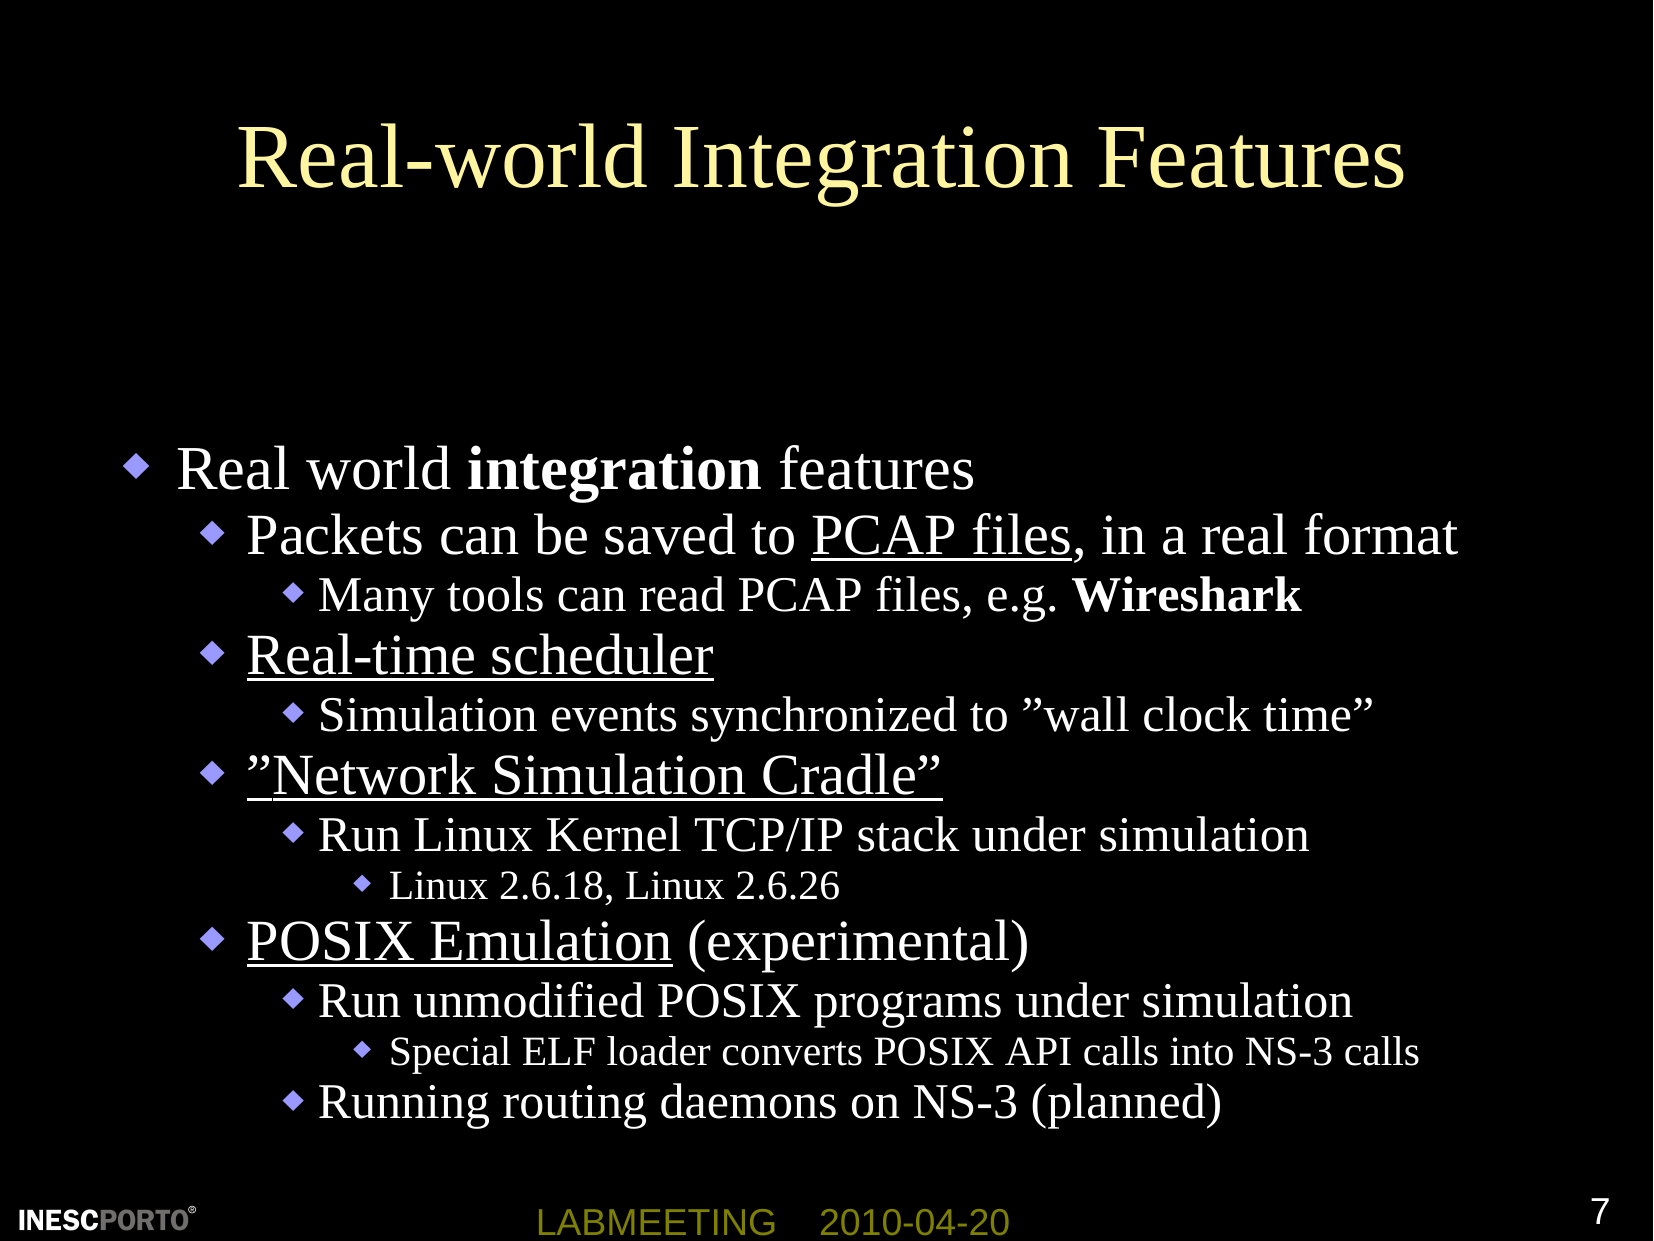

# Real-world Integration Features
Real world integration features
Packets can be saved to PCAP files, in a real format
Many tools can read PCAP files, e.g. Wireshark
Real-time scheduler
Simulation events synchronized to ”wall clock time”
”Network Simulation Cradle”
Run Linux Kernel TCP/IP stack under simulation
Linux 2.6.18, Linux 2.6.26
POSIX Emulation (experimental)
Run unmodified POSIX programs under simulation
Special ELF loader converts POSIX API calls into NS-3 calls
Running routing daemons on NS-3 (planned)